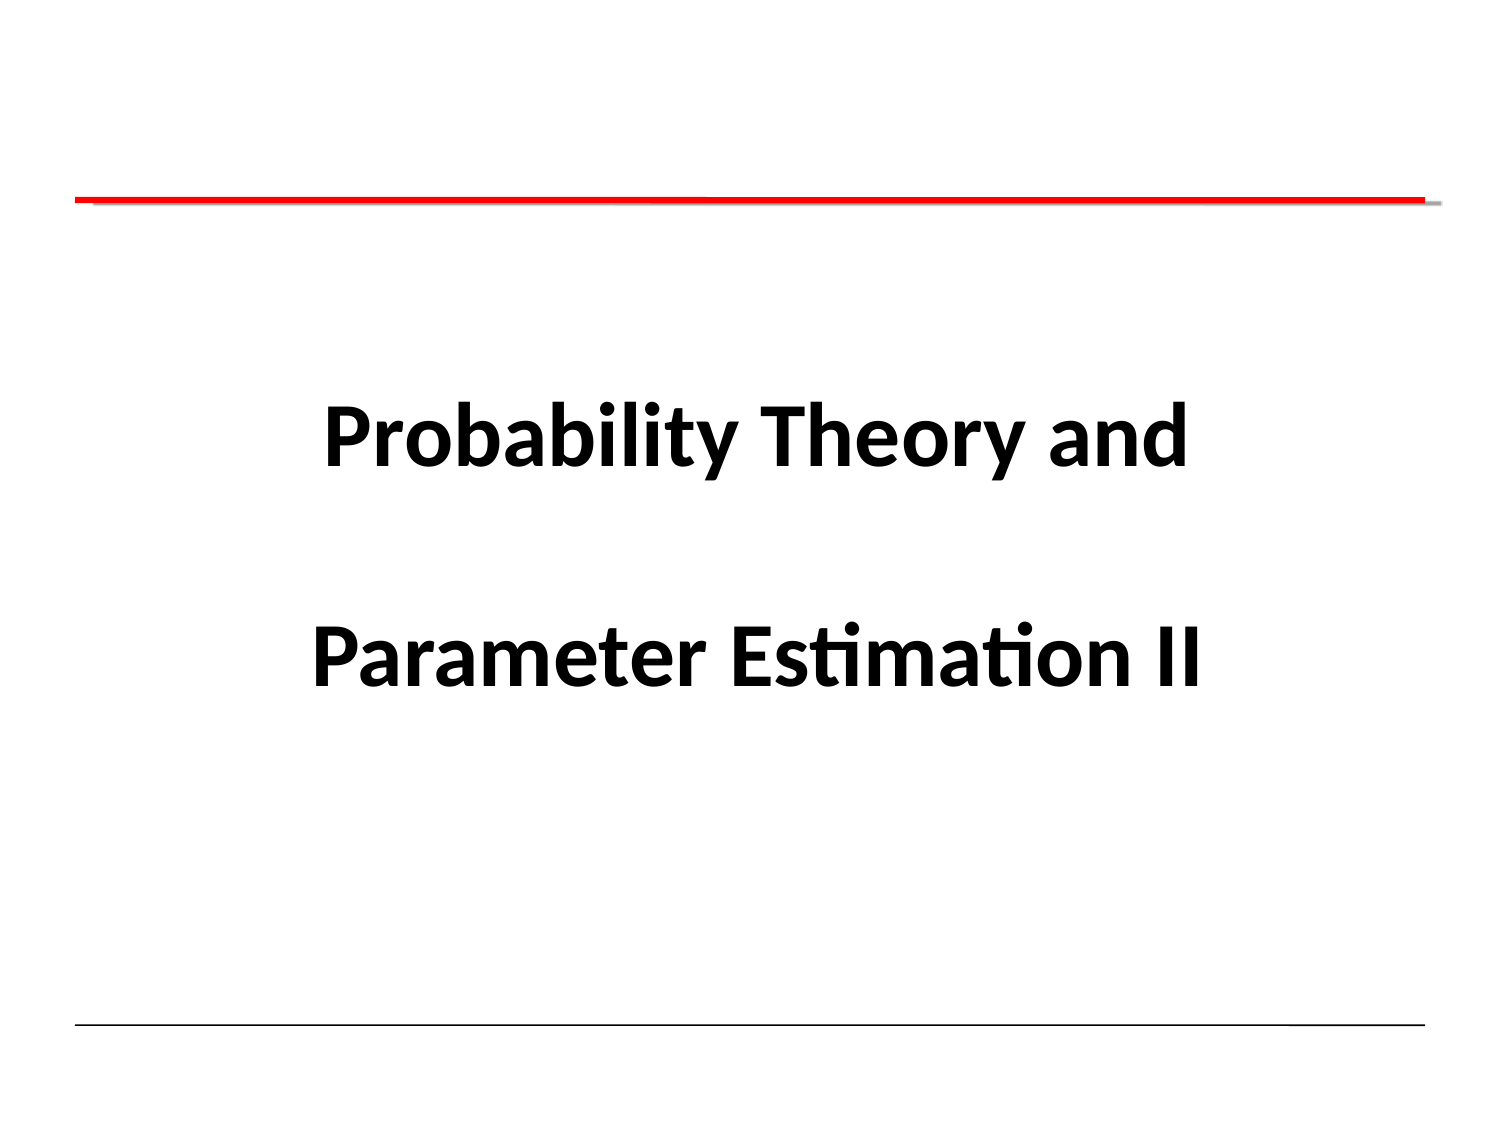

# Probability Theory and Parameter Estimation II